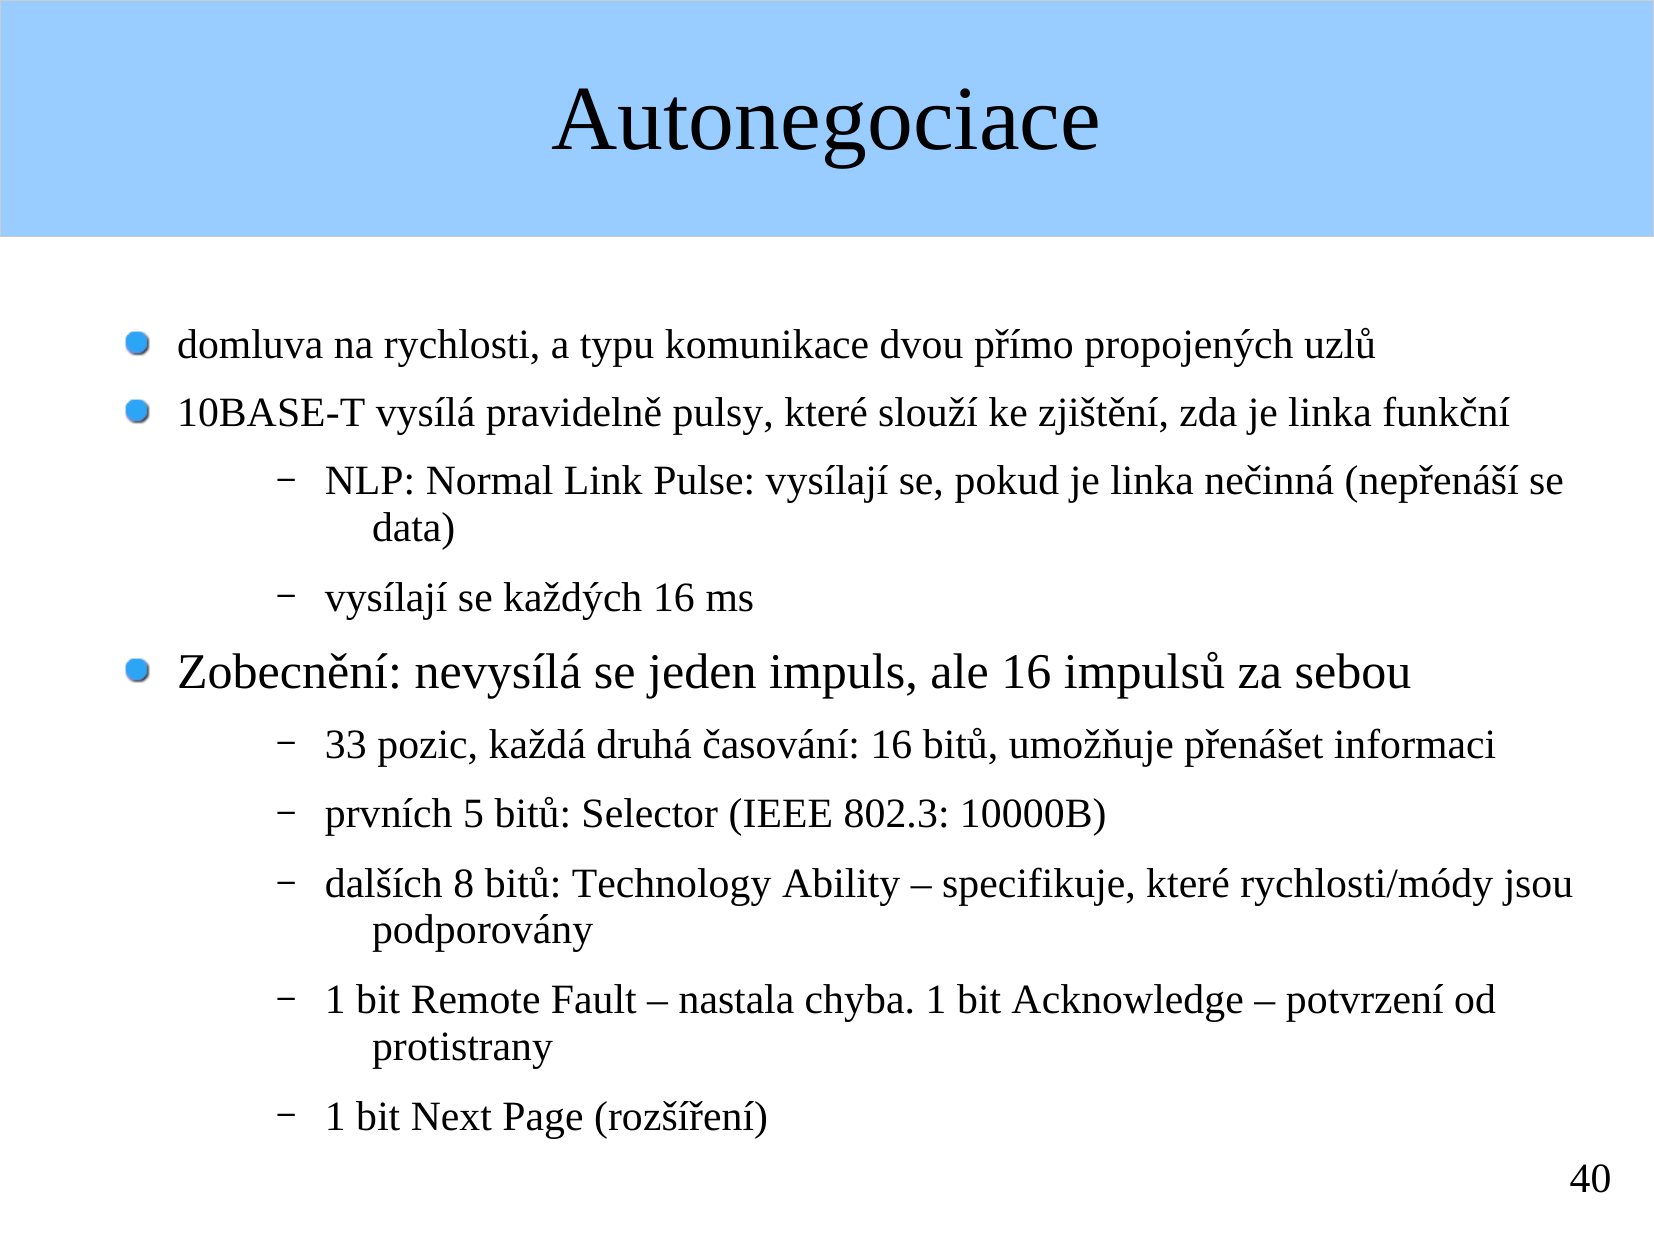

# Autonegociace
domluva na rychlosti, a typu komunikace dvou přímo propojených uzlů
10BASE-T vysílá pravidelně pulsy, které slouží ke zjištění, zda je linka funkční
NLP: Normal Link Pulse: vysílají se, pokud je linka nečinná (nepřenáší se data)
vysílají se každých 16 ms
Zobecnění: nevysílá se jeden impuls, ale 16 impulsů za sebou
33 pozic, každá druhá časování: 16 bitů, umožňuje přenášet informaci
prvních 5 bitů: Selector (IEEE 802.3: 10000B)
dalších 8 bitů: Technology Ability – specifikuje, které rychlosti/módy jsou podporovány
1 bit Remote Fault – nastala chyba. 1 bit Acknowledge – potvrzení od protistrany
1 bit Next Page (rozšíření)